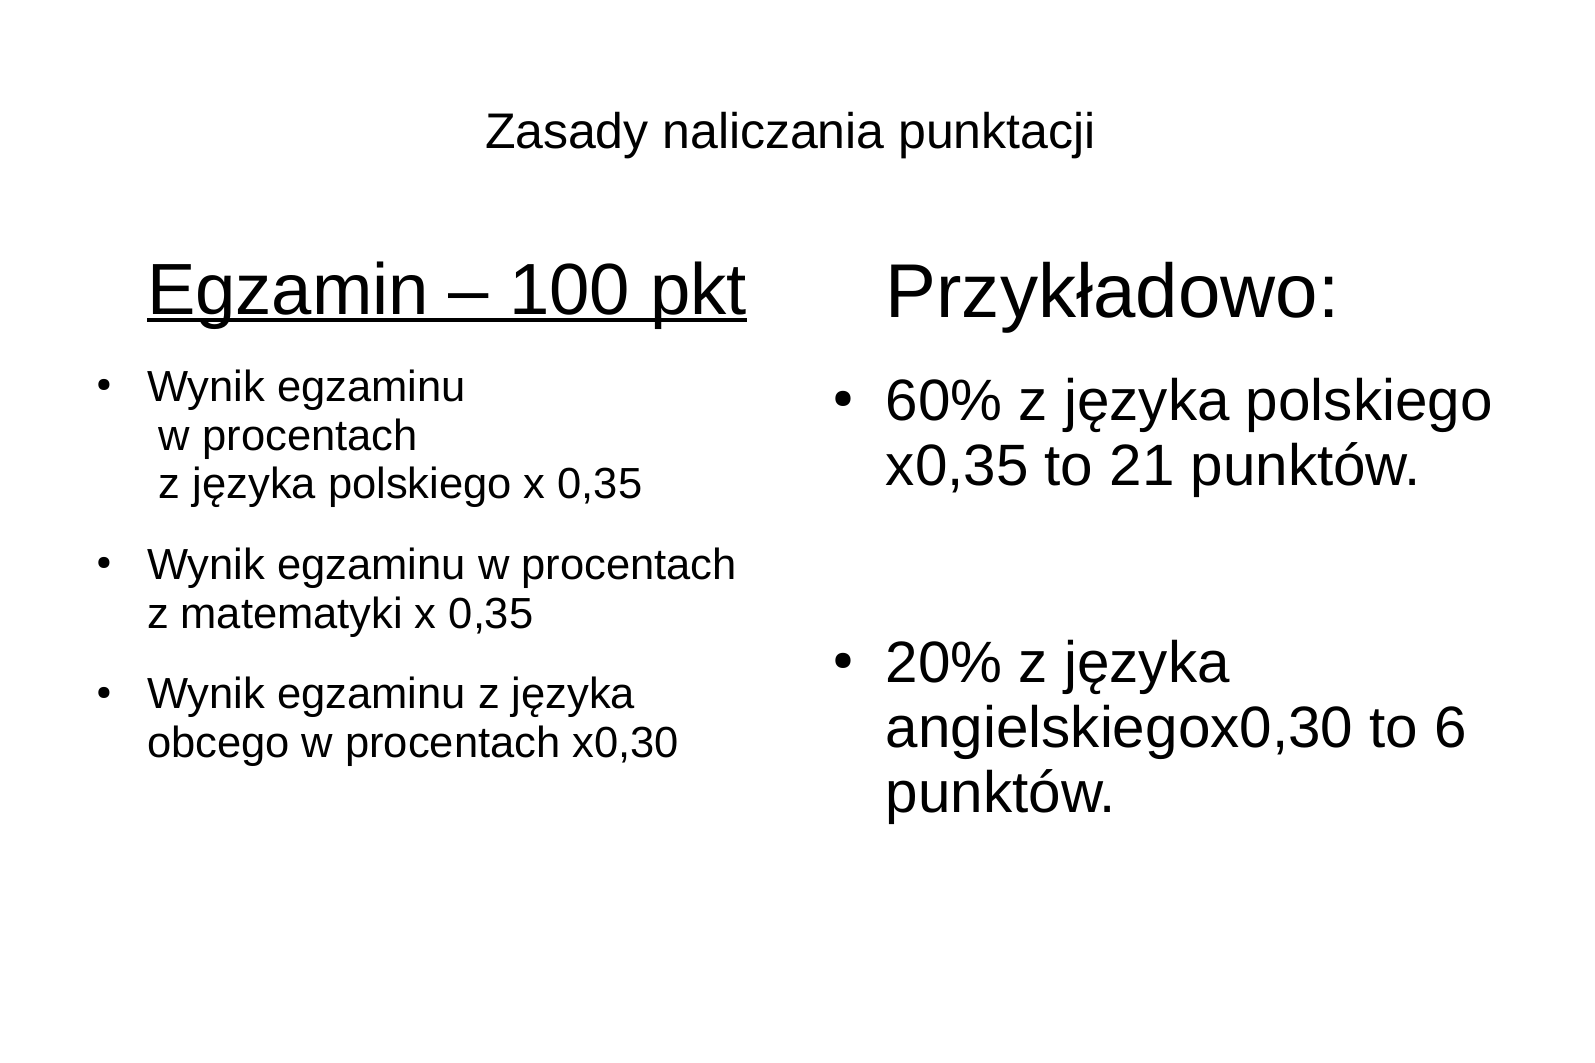

# Zasady naliczania punktacji
Egzamin – 100 pkt
Wynik egzaminu
 w procentach
 z języka polskiego x 0,35
Wynik egzaminu w procentach
z matematyki x 0,35
Wynik egzaminu z języka obcego w procentach x0,30
Przykładowo:
60% z języka polskiego x0,35 to 21 punktów.
20% z języka angielskiegox0,30 to 6 punktów.